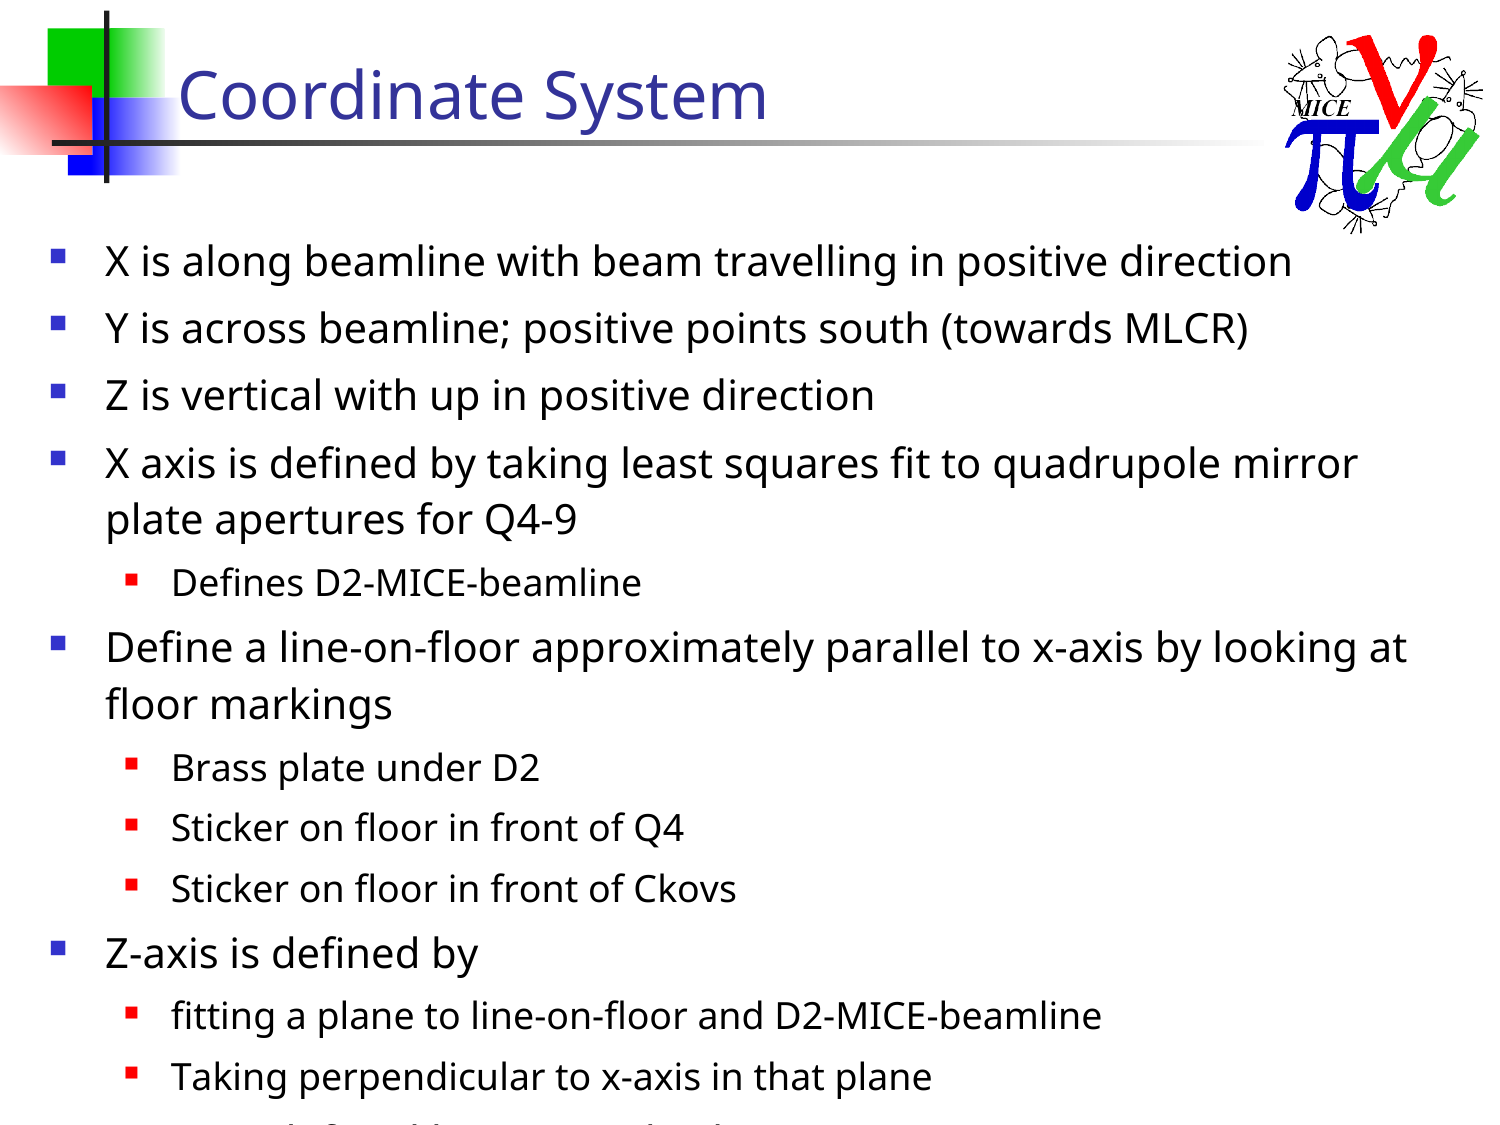

# Coordinate System
X is along beamline with beam travelling in positive direction
Y is across beamline; positive points south (towards MLCR)
Z is vertical with up in positive direction
X axis is defined by taking least squares fit to quadrupole mirror plate apertures for Q4-9
Defines D2-MICE-beamline
Define a line-on-floor approximately parallel to x-axis by looking at floor markings
Brass plate under D2
Sticker on floor in front of Q4
Sticker on floor in front of Ckovs
Z-axis is defined by
fitting a plane to line-on-floor and D2-MICE-beamline
Taking perpendicular to x-axis in that plane
Y-axis is defined by perpendicular to x-z
Right handed coordinate system (as in e.g. Geant4)